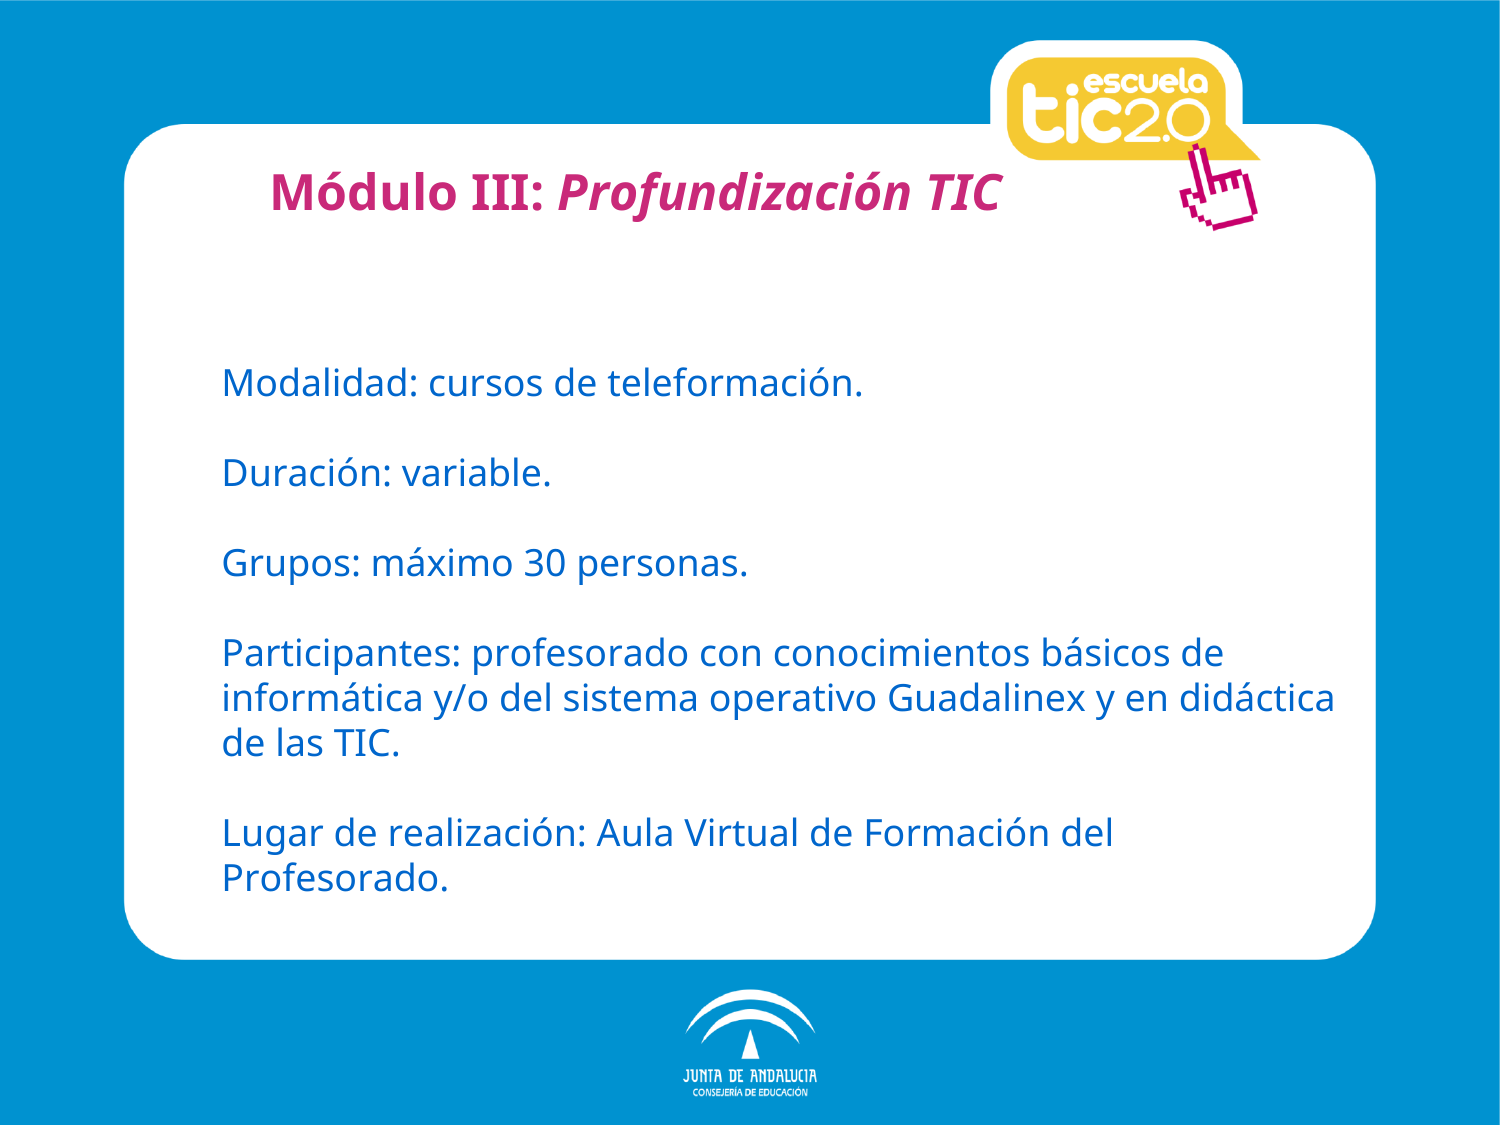

Módulo III: Profundización TIC
Modalidad: cursos de teleformación.
Duración: variable.
Grupos: máximo 30 personas.
Participantes: profesorado con conocimientos básicos de informática y/o del sistema operativo Guadalinex y en didáctica de las TIC.
Lugar de realización: Aula Virtual de Formación del Profesorado.